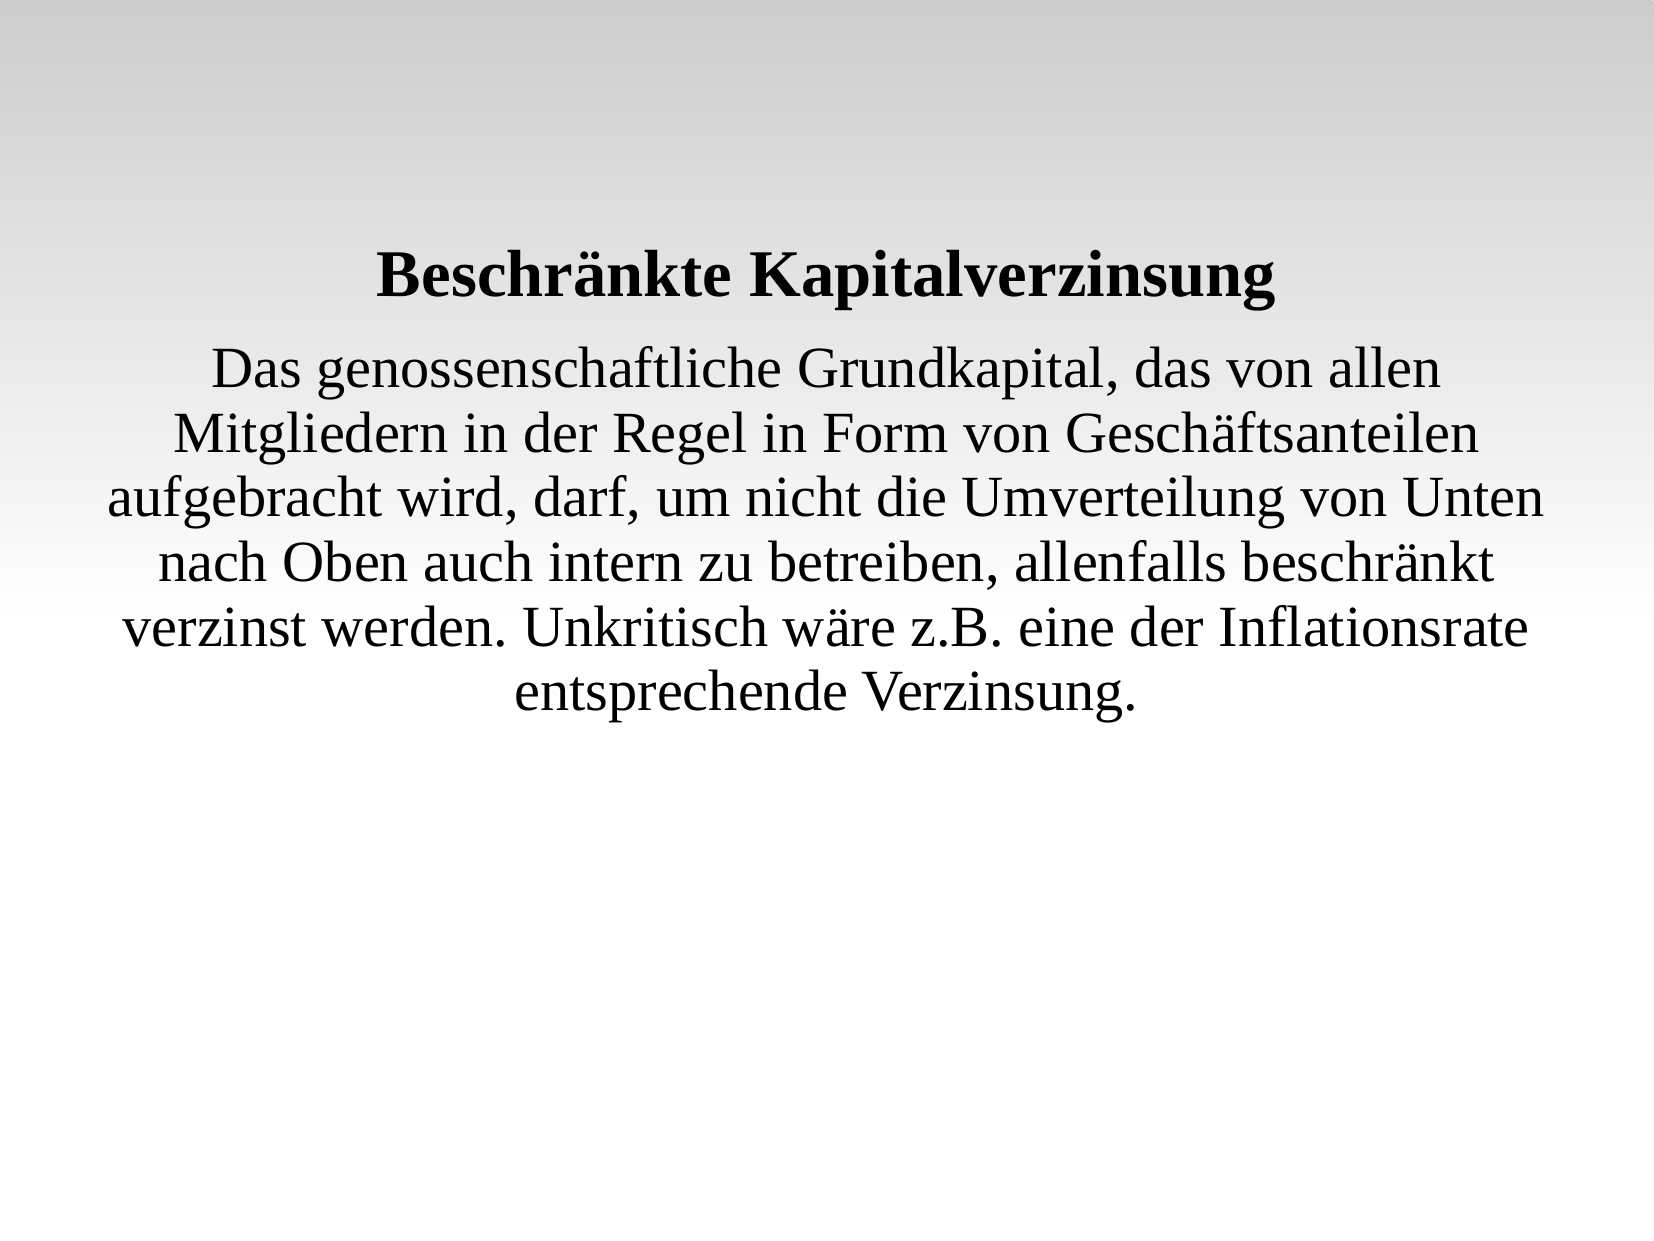

Beschränkte Kapitalverzinsung
Das genossenschaftliche Grundkapital, das von allen Mitgliedern in der Regel in Form von Geschäftsanteilen aufgebracht wird, darf, um nicht die Umverteilung von Unten nach Oben auch intern zu betreiben, allenfalls beschränkt verzinst werden. Unkritisch wäre z.B. eine der Inflationsrate entsprechende Verzinsung.